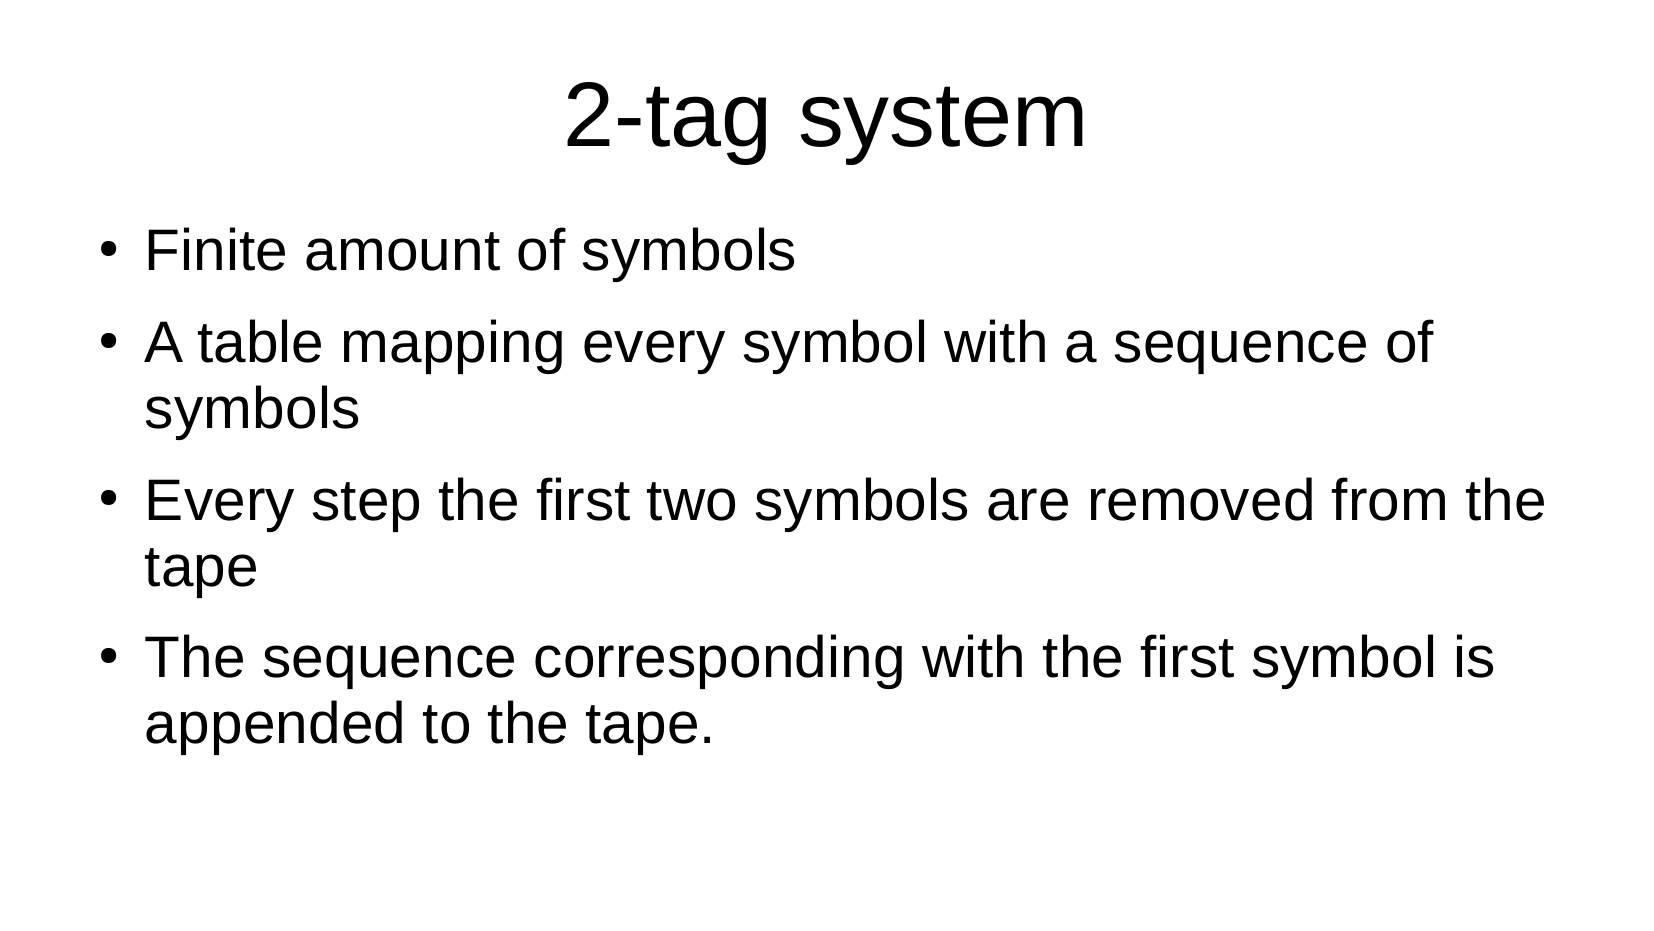

# 2-tag system
Finite amount of symbols
A table mapping every symbol with a sequence of symbols
Every step the first two symbols are removed from the tape
The sequence corresponding with the first symbol is appended to the tape.